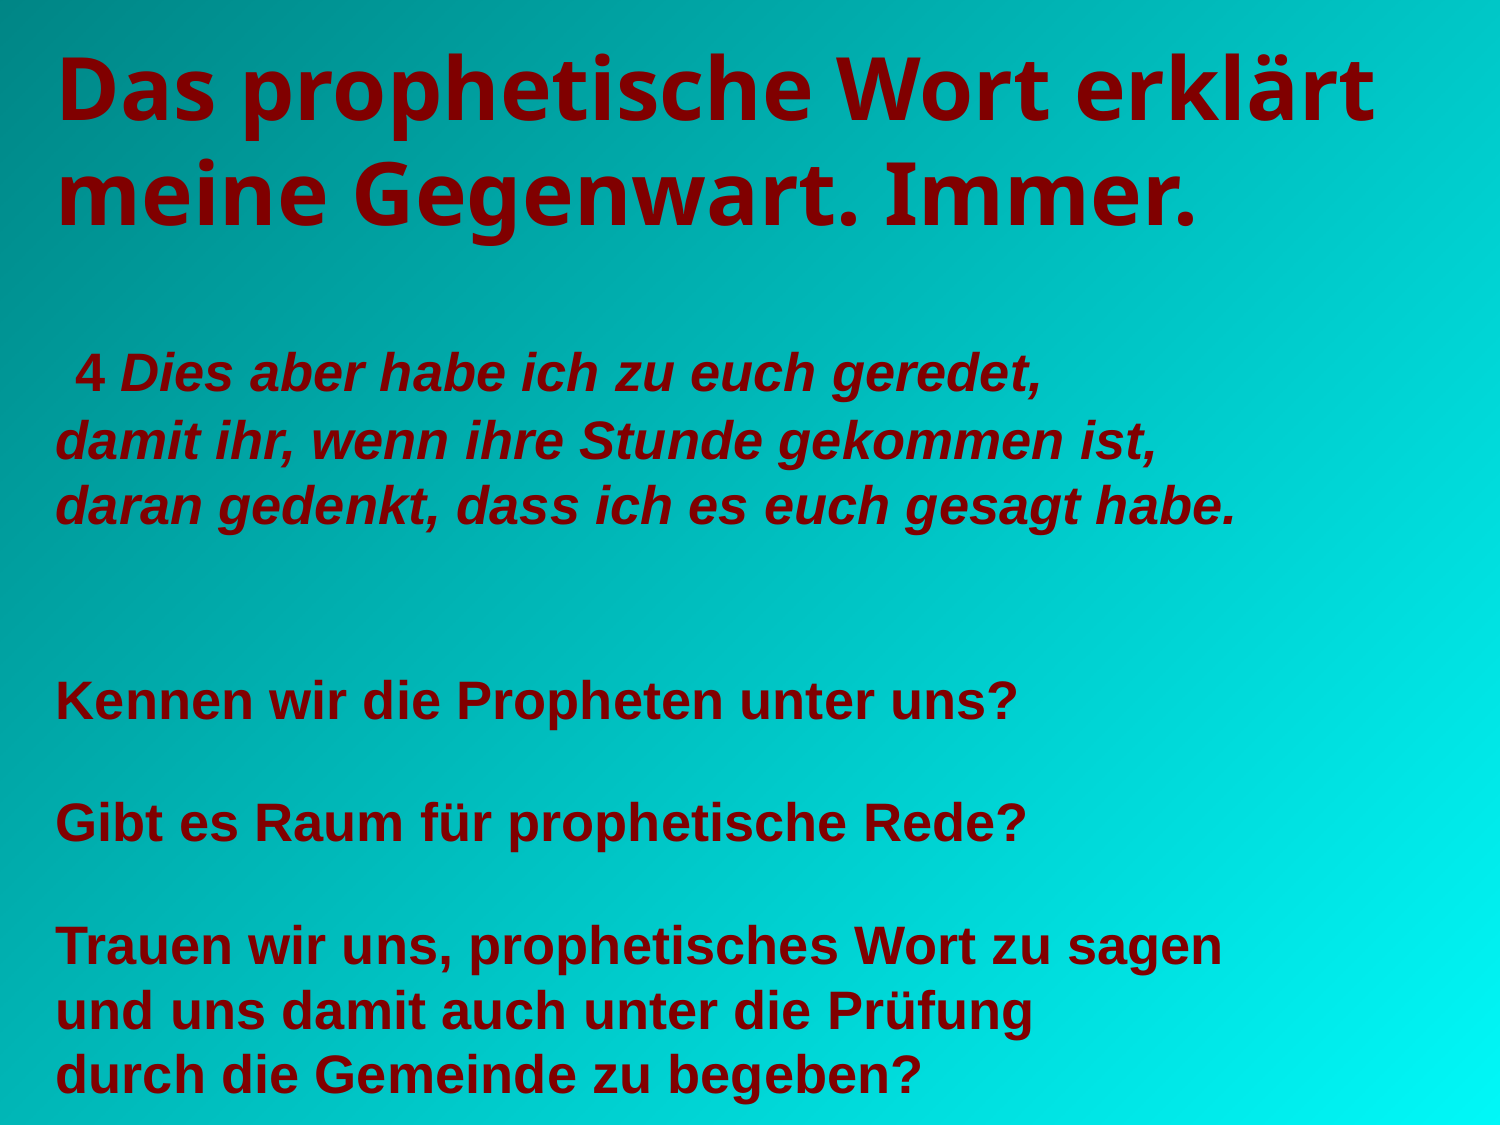

Das prophetische Wort erklärt
meine Gegenwart. Immer.
 4 Dies aber habe ich zu euch geredet,
damit ihr, wenn ihre Stunde gekommen ist,
daran gedenkt, dass ich es euch gesagt habe.
Kennen wir die Propheten unter uns?
Gibt es Raum für prophetische Rede?
Trauen wir uns, prophetisches Wort zu sagen
und uns damit auch unter die Prüfung
durch die Gemeinde zu begeben?